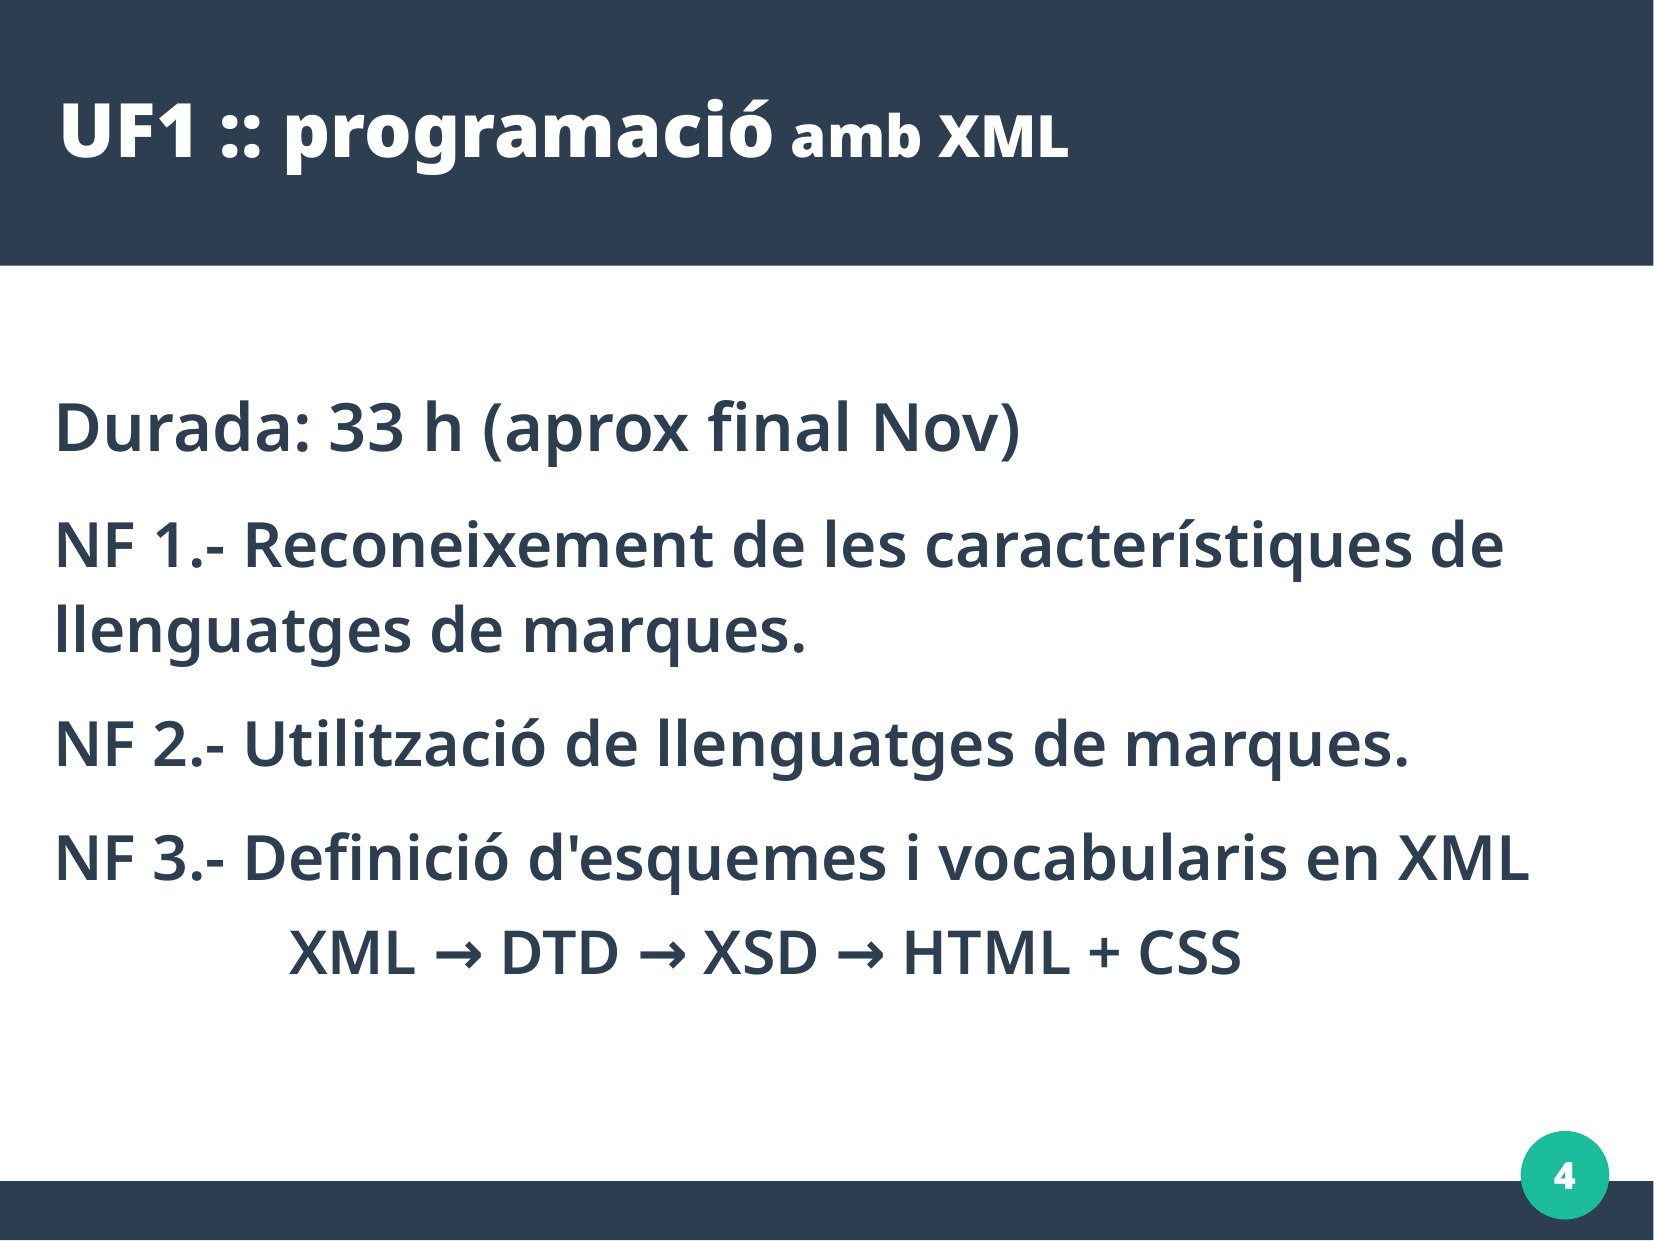

# UF1 :: programació amb XML
Durada: 33 h (aprox final Nov)
NF 1.- Reconeixement de les característiques de llenguatges de marques.
NF 2.- Utilització de llenguatges de marques.
NF 3.- Definició d'esquemes i vocabularis en XML
XML → DTD → XSD → HTML + CSS
4